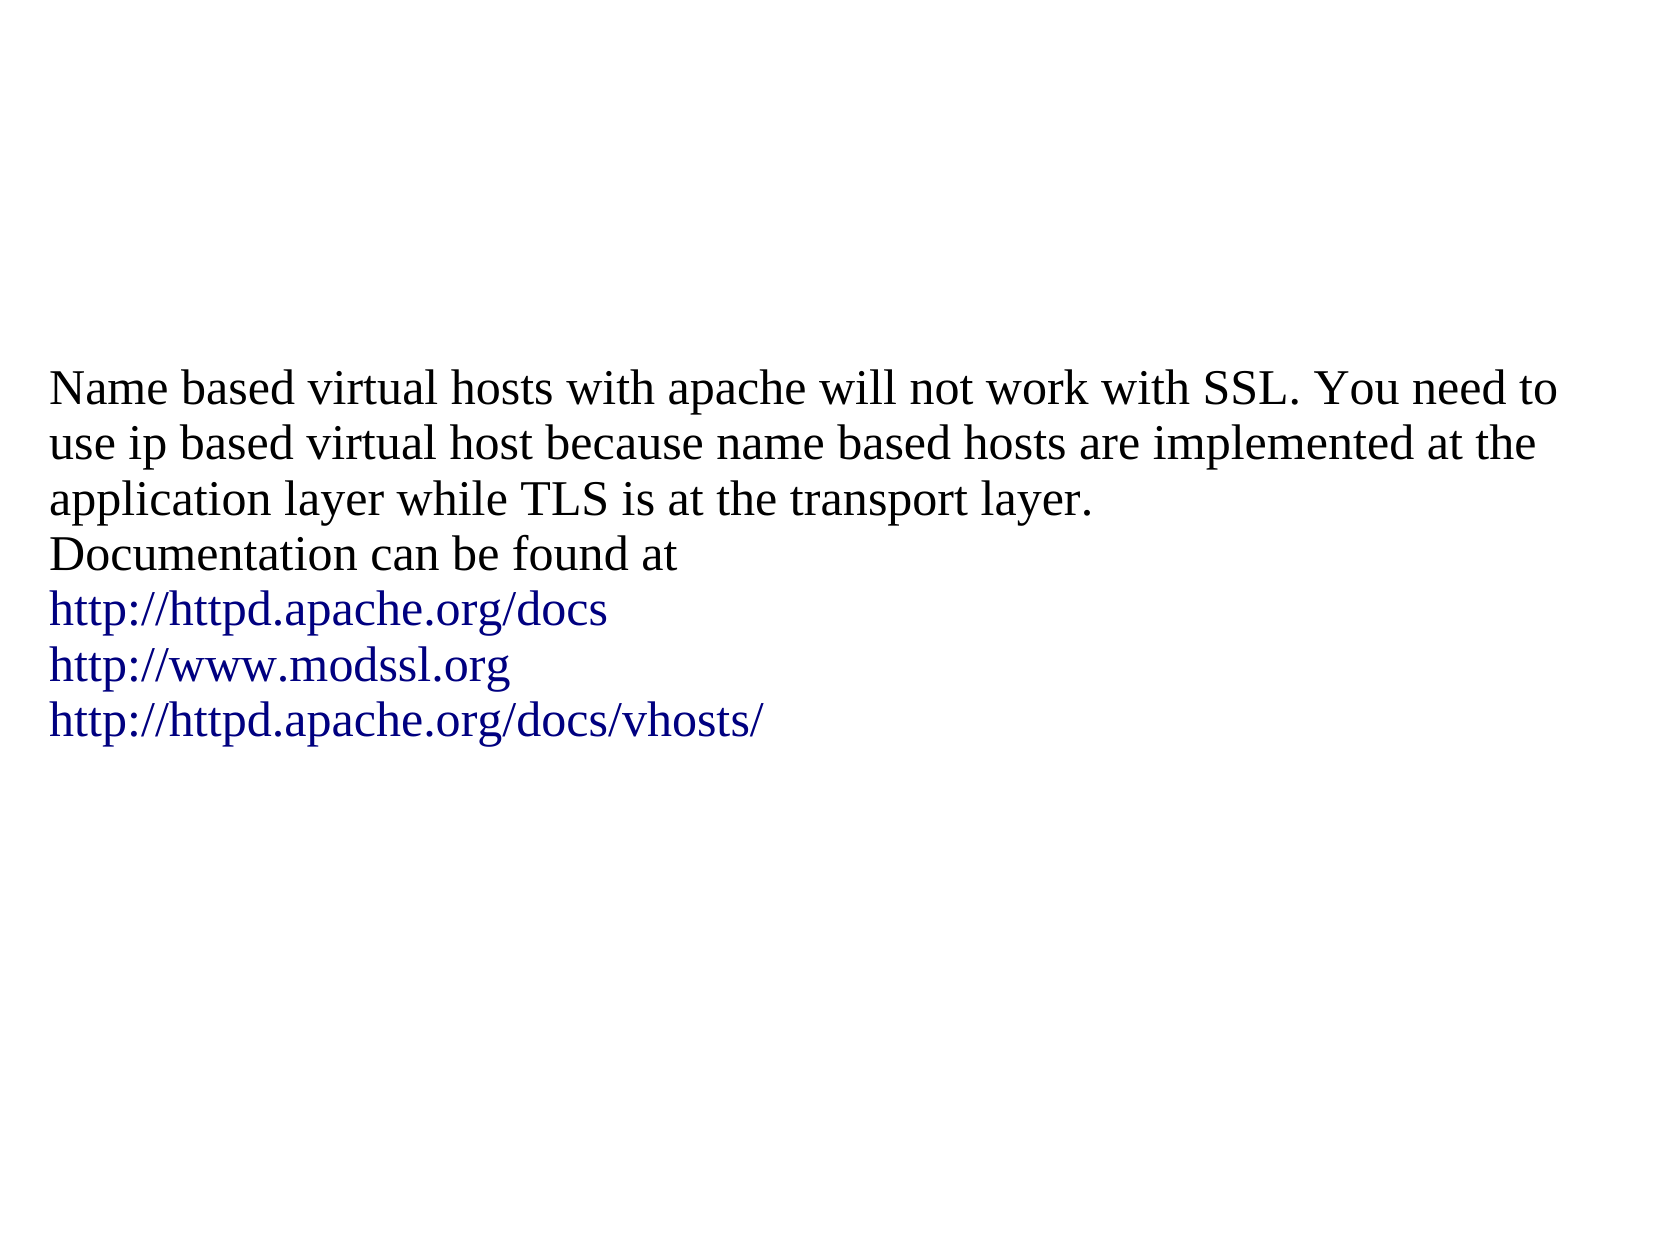

Name based virtual hosts with apache will not work with SSL. You need to use ip based virtual host because name based hosts are implemented at the application layer while TLS is at the transport layer.
Documentation can be found at
http://httpd.apache.org/docs
http://www.modssl.org
http://httpd.apache.org/docs/vhosts/